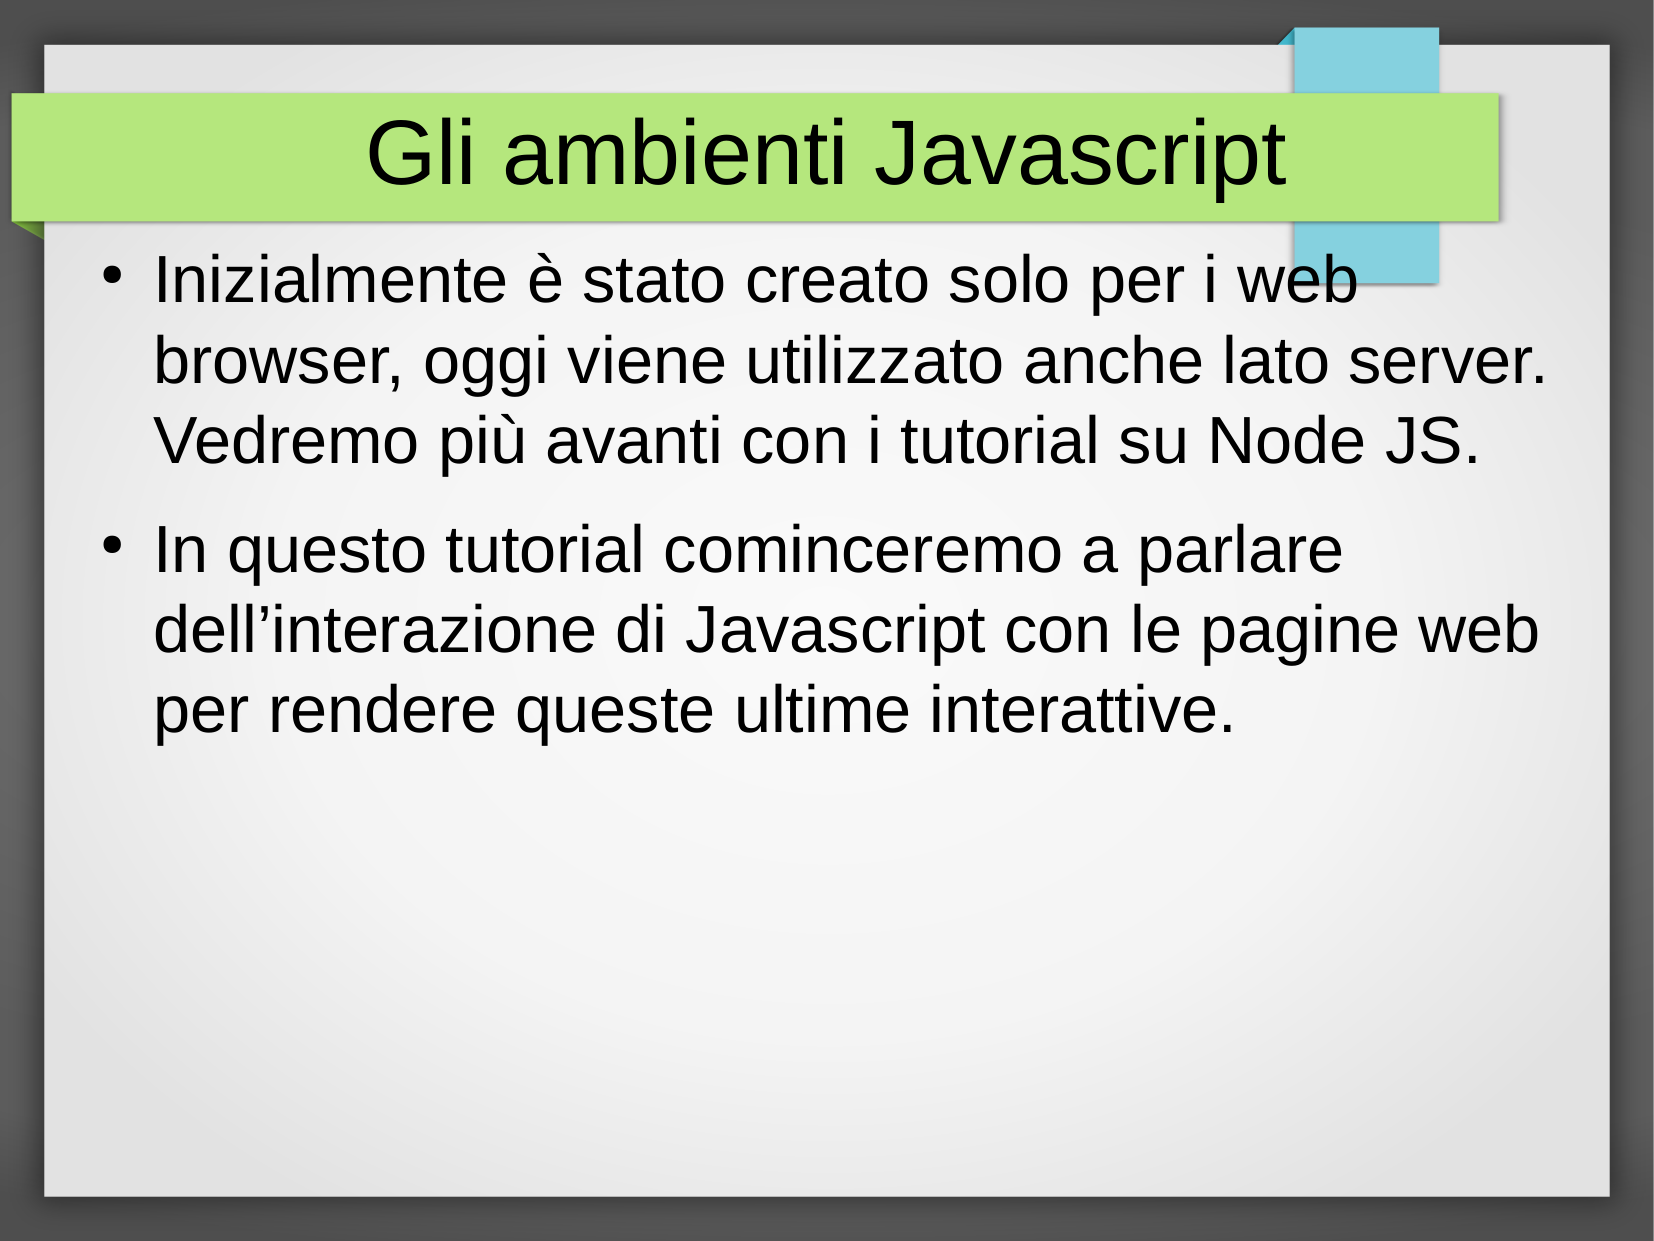

Gli ambienti Javascript
# Inizialmente è stato creato solo per i web browser, oggi viene utilizzato anche lato server. Vedremo più avanti con i tutorial su Node JS.
In questo tutorial cominceremo a parlare dell’interazione di Javascript con le pagine web per rendere queste ultime interattive.